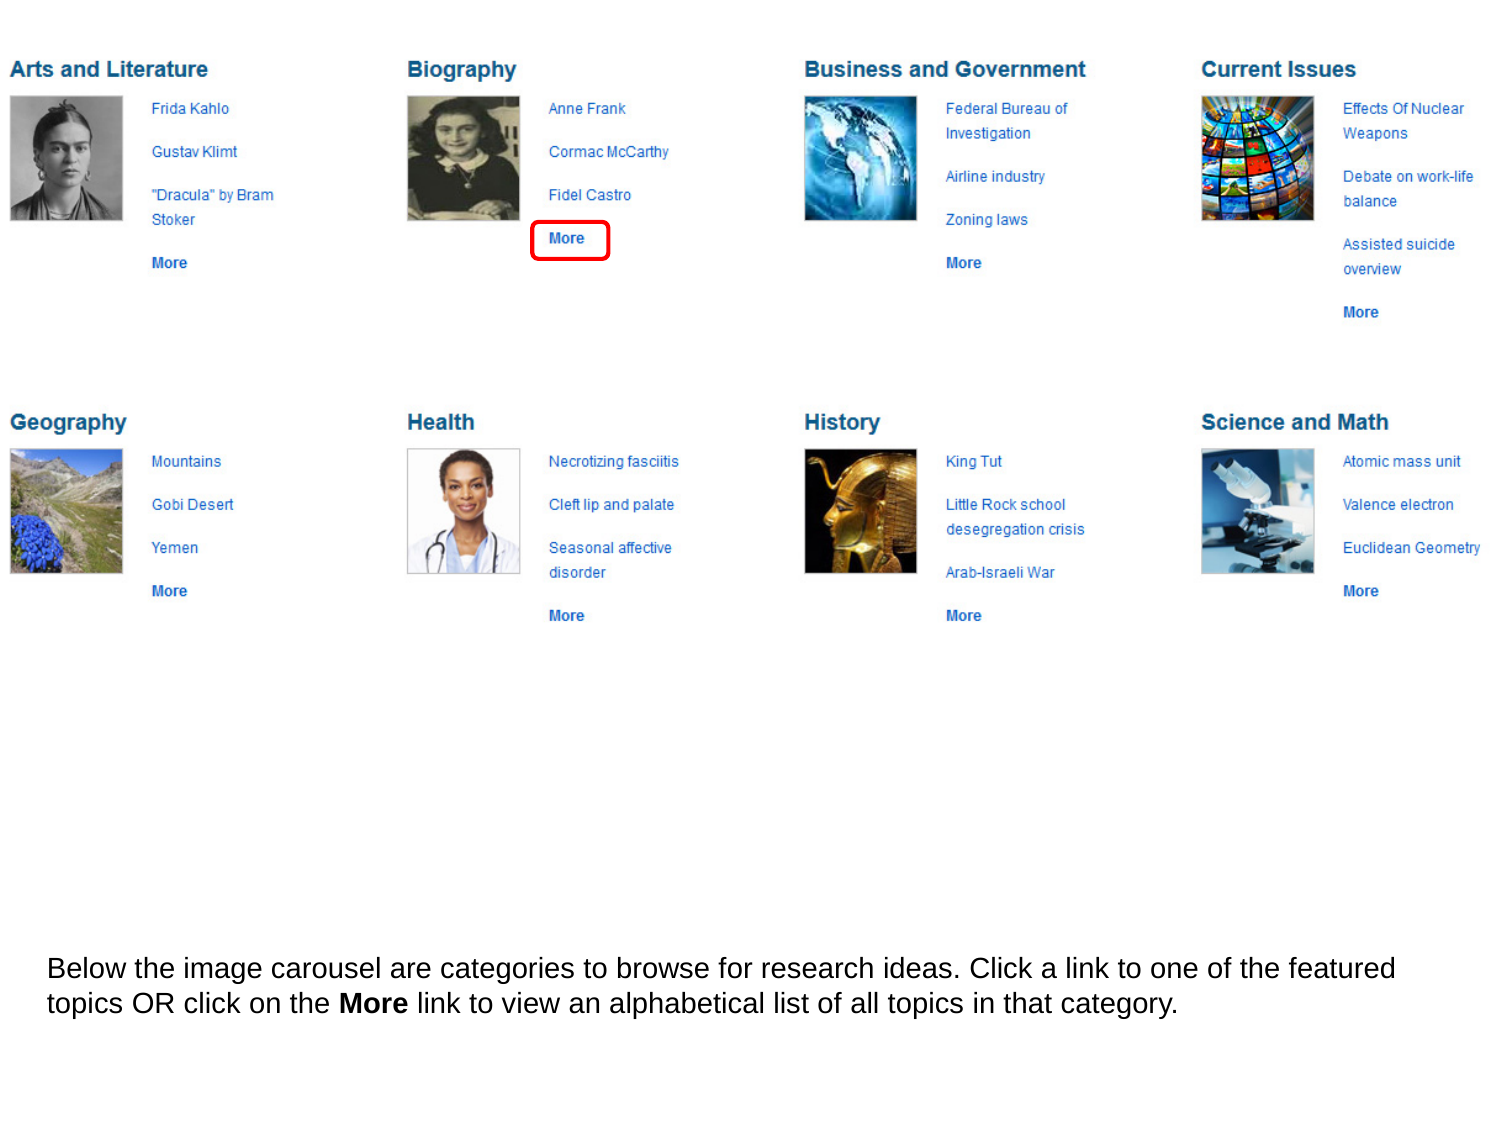

Below the image carousel are categories to browse for research ideas. Click a link to one of the featured topics OR click on the More link to view an alphabetical list of all topics in that category.